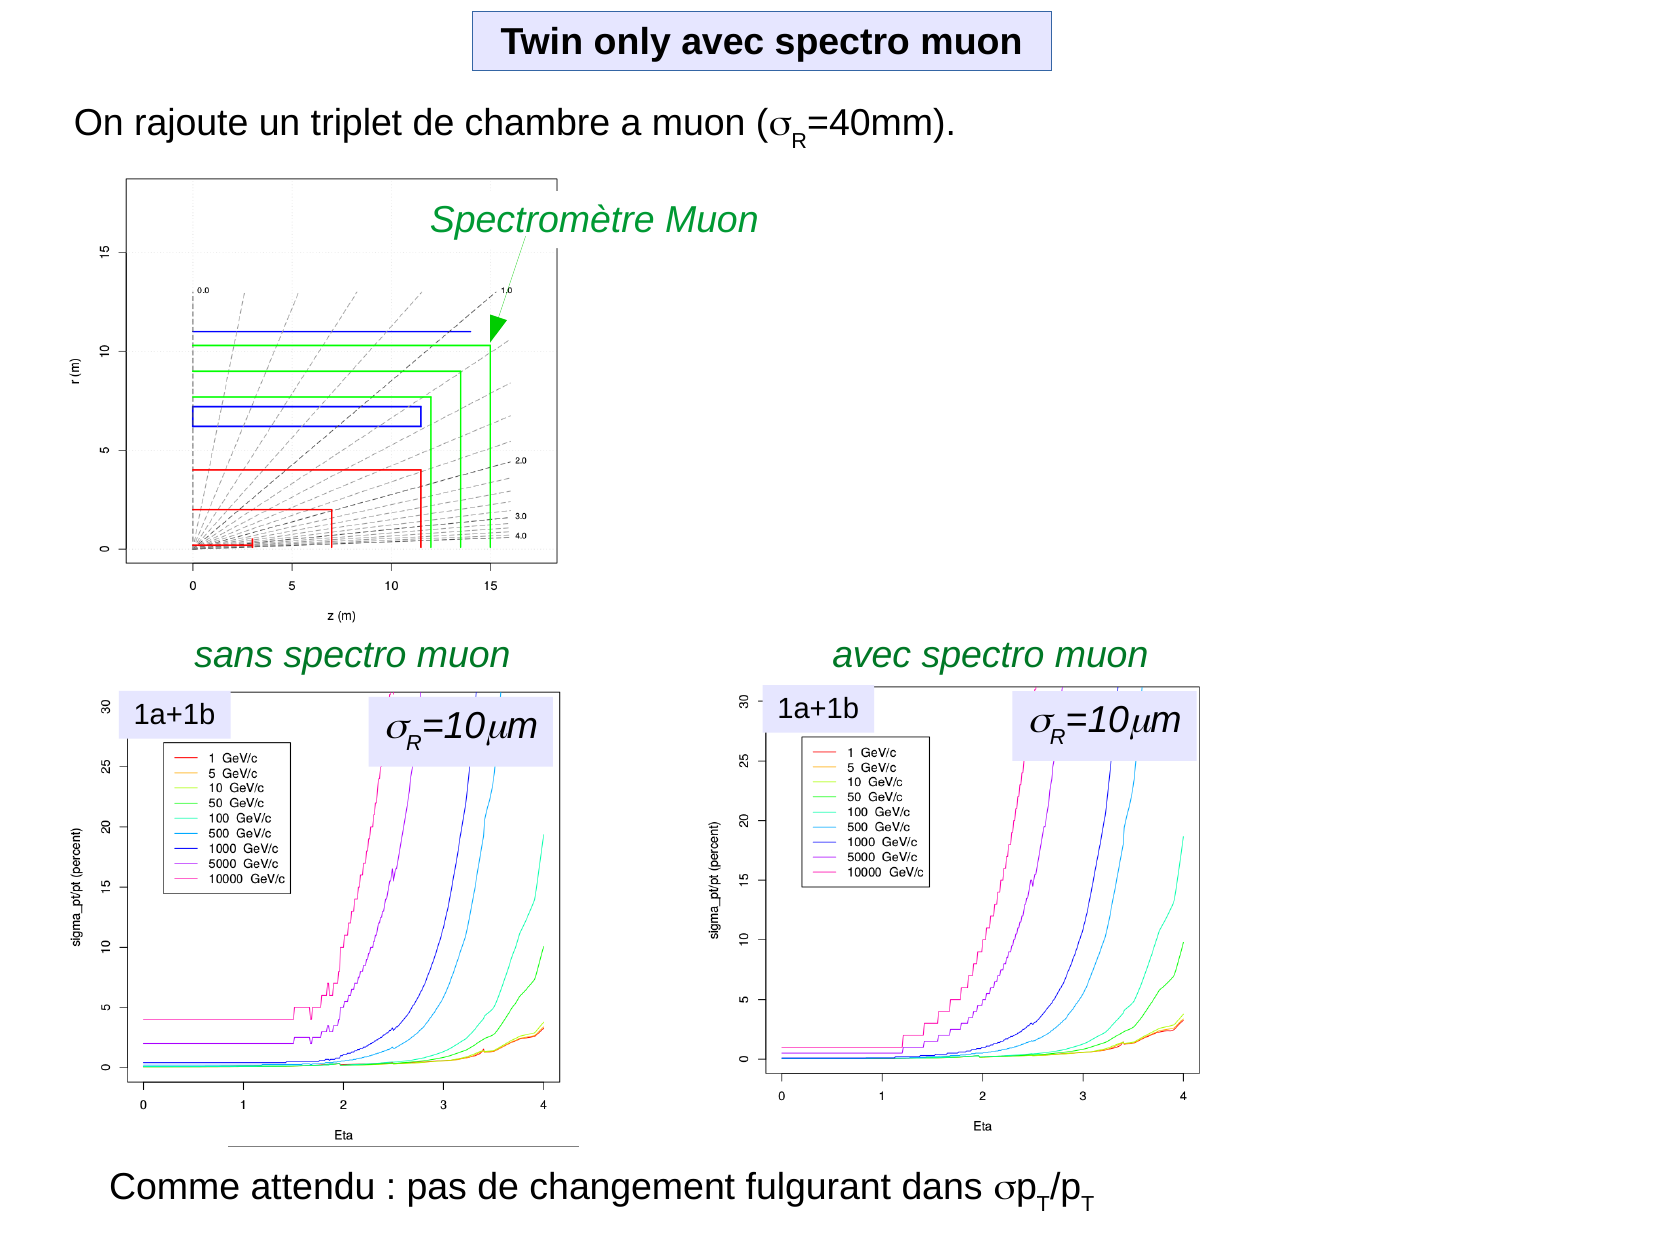

Twin only avec spectro muon
On rajoute un triplet de chambre a muon (sR=40mm).
Spectromètre Muon
sans spectro muon
avec spectro muon
1a+1b
1a+1b
sR=10mm
sR=10mm
Comme attendu : pas de changement fulgurant dans spT/pT